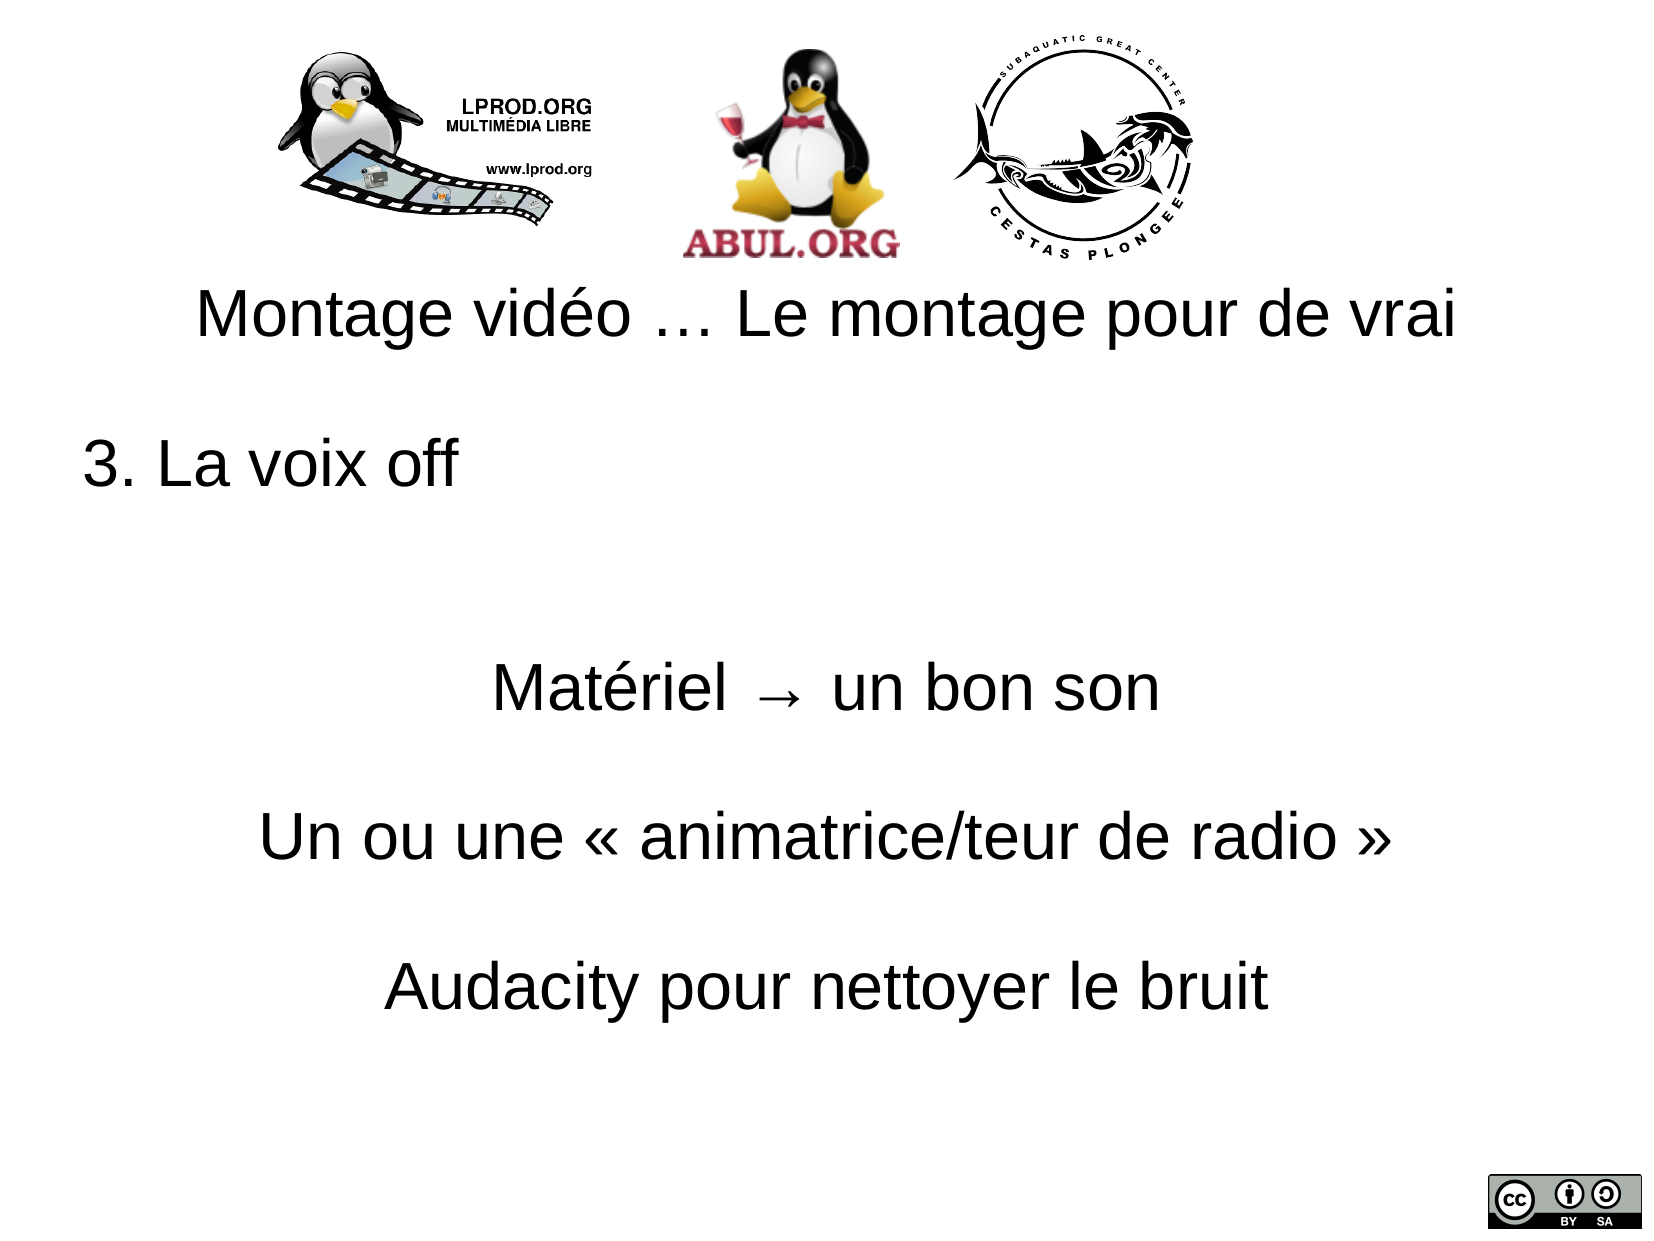

# Montage vidéo … Le montage pour de vrai
3. La voix off
Matériel → un bon son
Un ou une « animatrice/teur de radio »
Audacity pour nettoyer le bruit